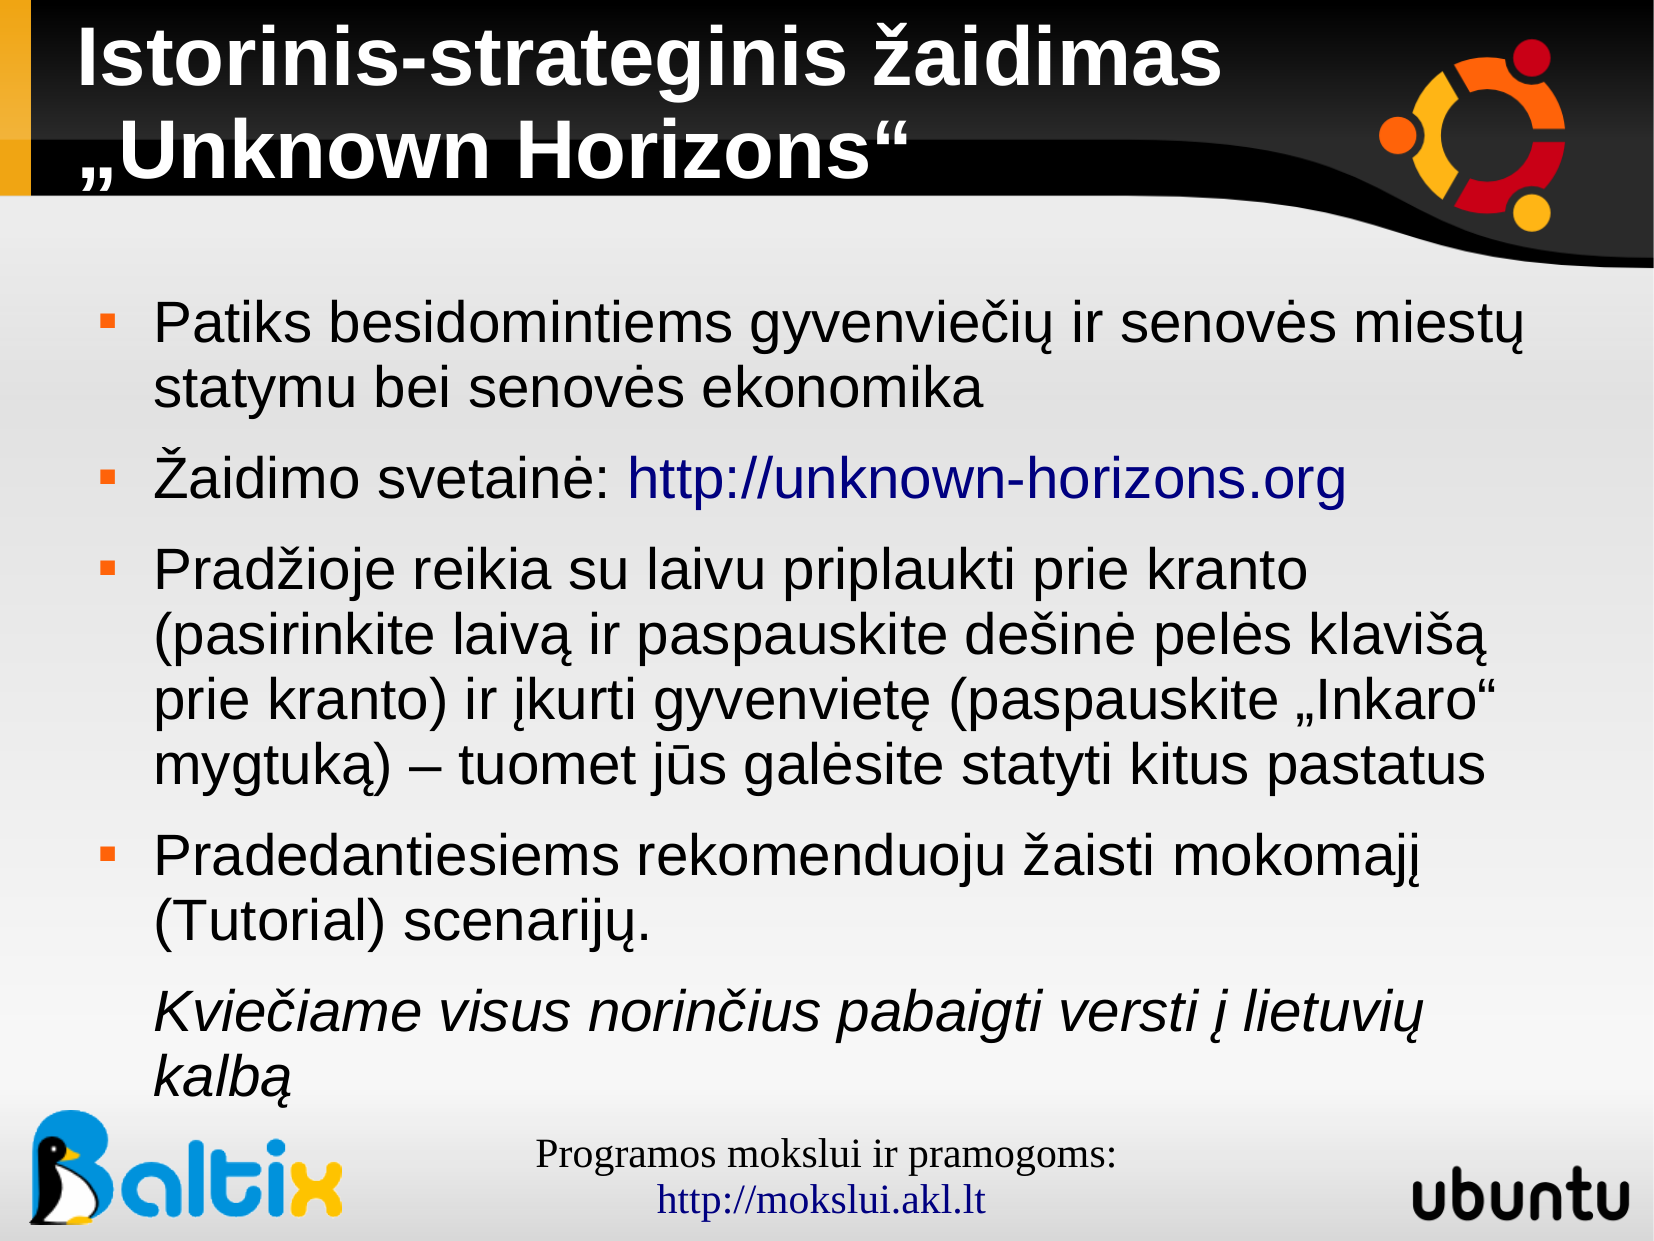

# Istorinis-strateginis žaidimas „Unknown Horizons“
Patiks besidomintiems gyvenviečių ir senovės miestų statymu bei senovės ekonomika
Žaidimo svetainė: http://unknown-horizons.org
Pradžioje reikia su laivu priplaukti prie kranto (pasirinkite laivą ir paspauskite dešinė pelės klavišą prie kranto) ir įkurti gyvenvietę (paspauskite „Inkaro“ mygtuką) – tuomet jūs galėsite statyti kitus pastatus
Pradedantiesiems rekomenduoju žaisti mokomajį (Tutorial) scenarijų.
Kviečiame visus norinčius pabaigti versti į lietuvių kalbą